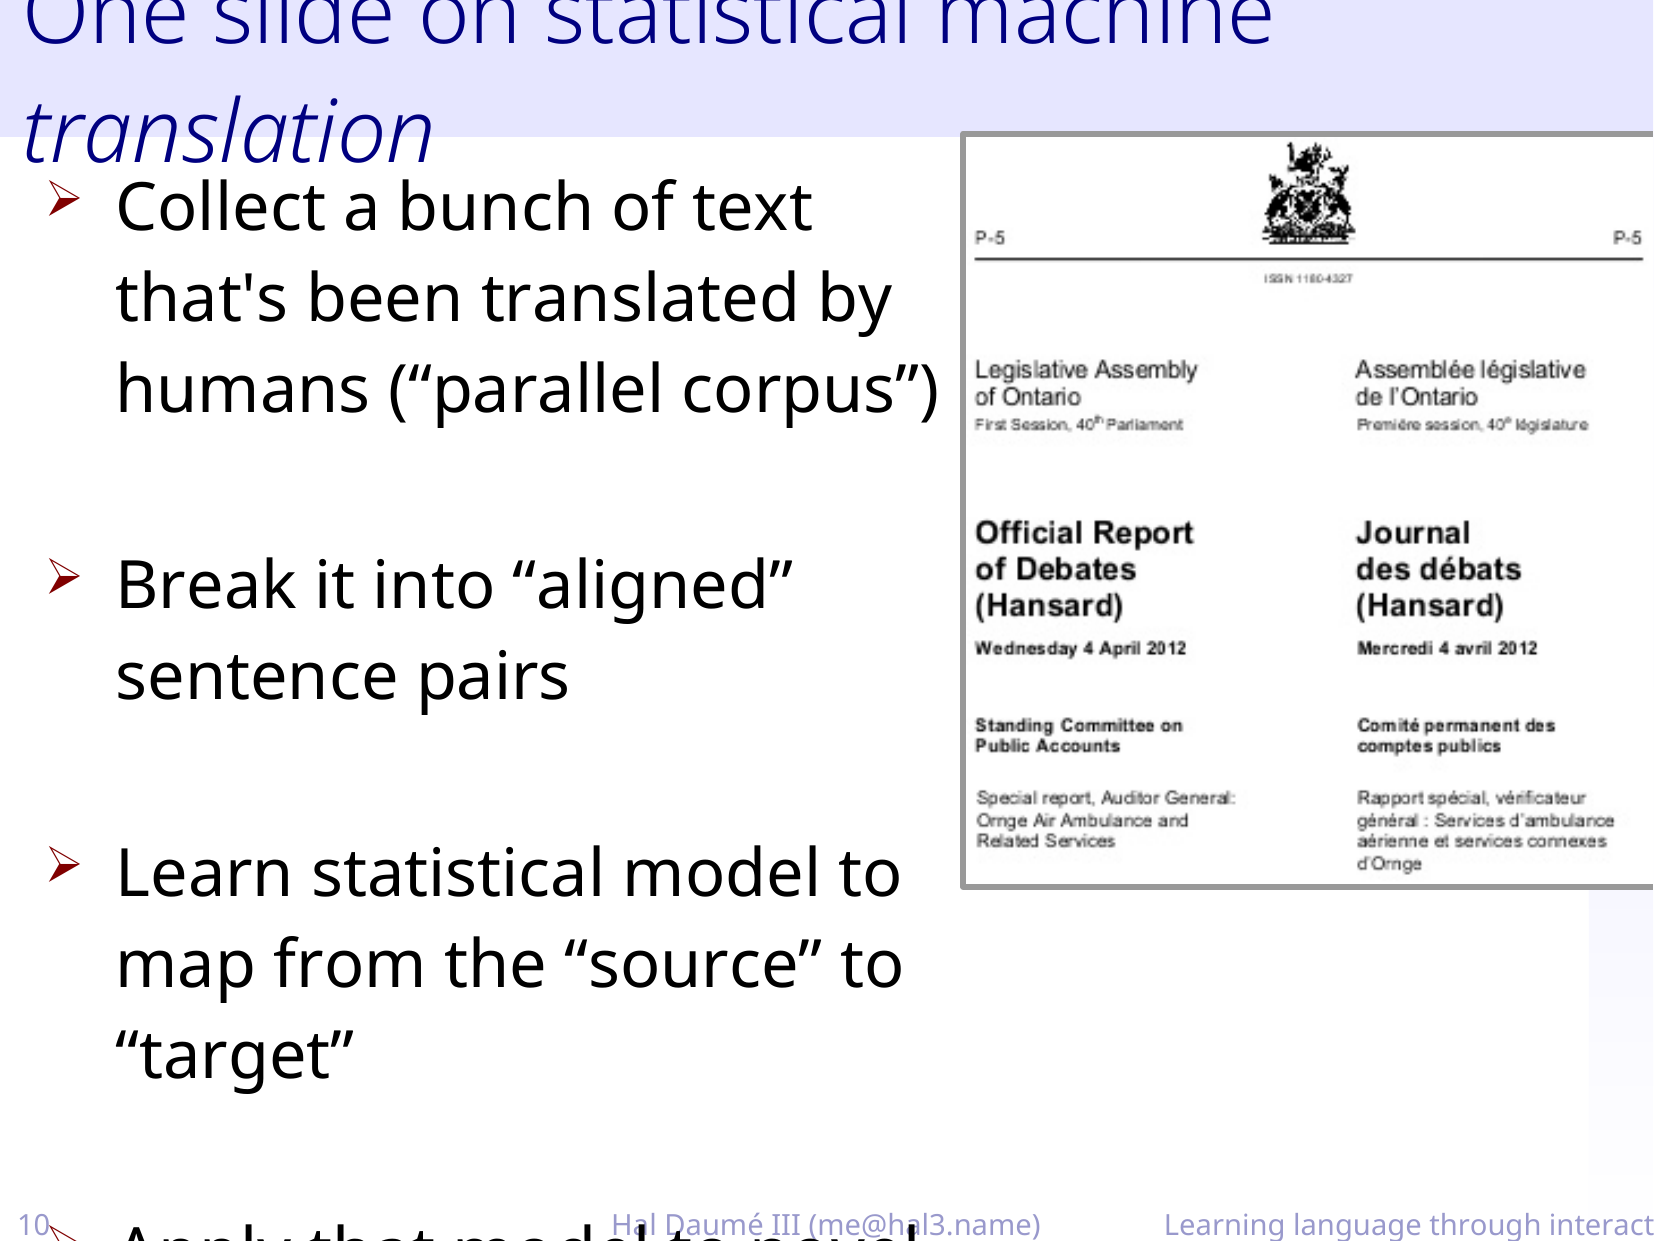

# One slide on statistical machine translation
Collect a bunch of text that's been translated by humans (“parallel corpus”)
Break it into “aligned” sentence pairs
Learn statistical model to map from the “source” to “target”
Apply that model to novel “unseen” sentences that you want to translate